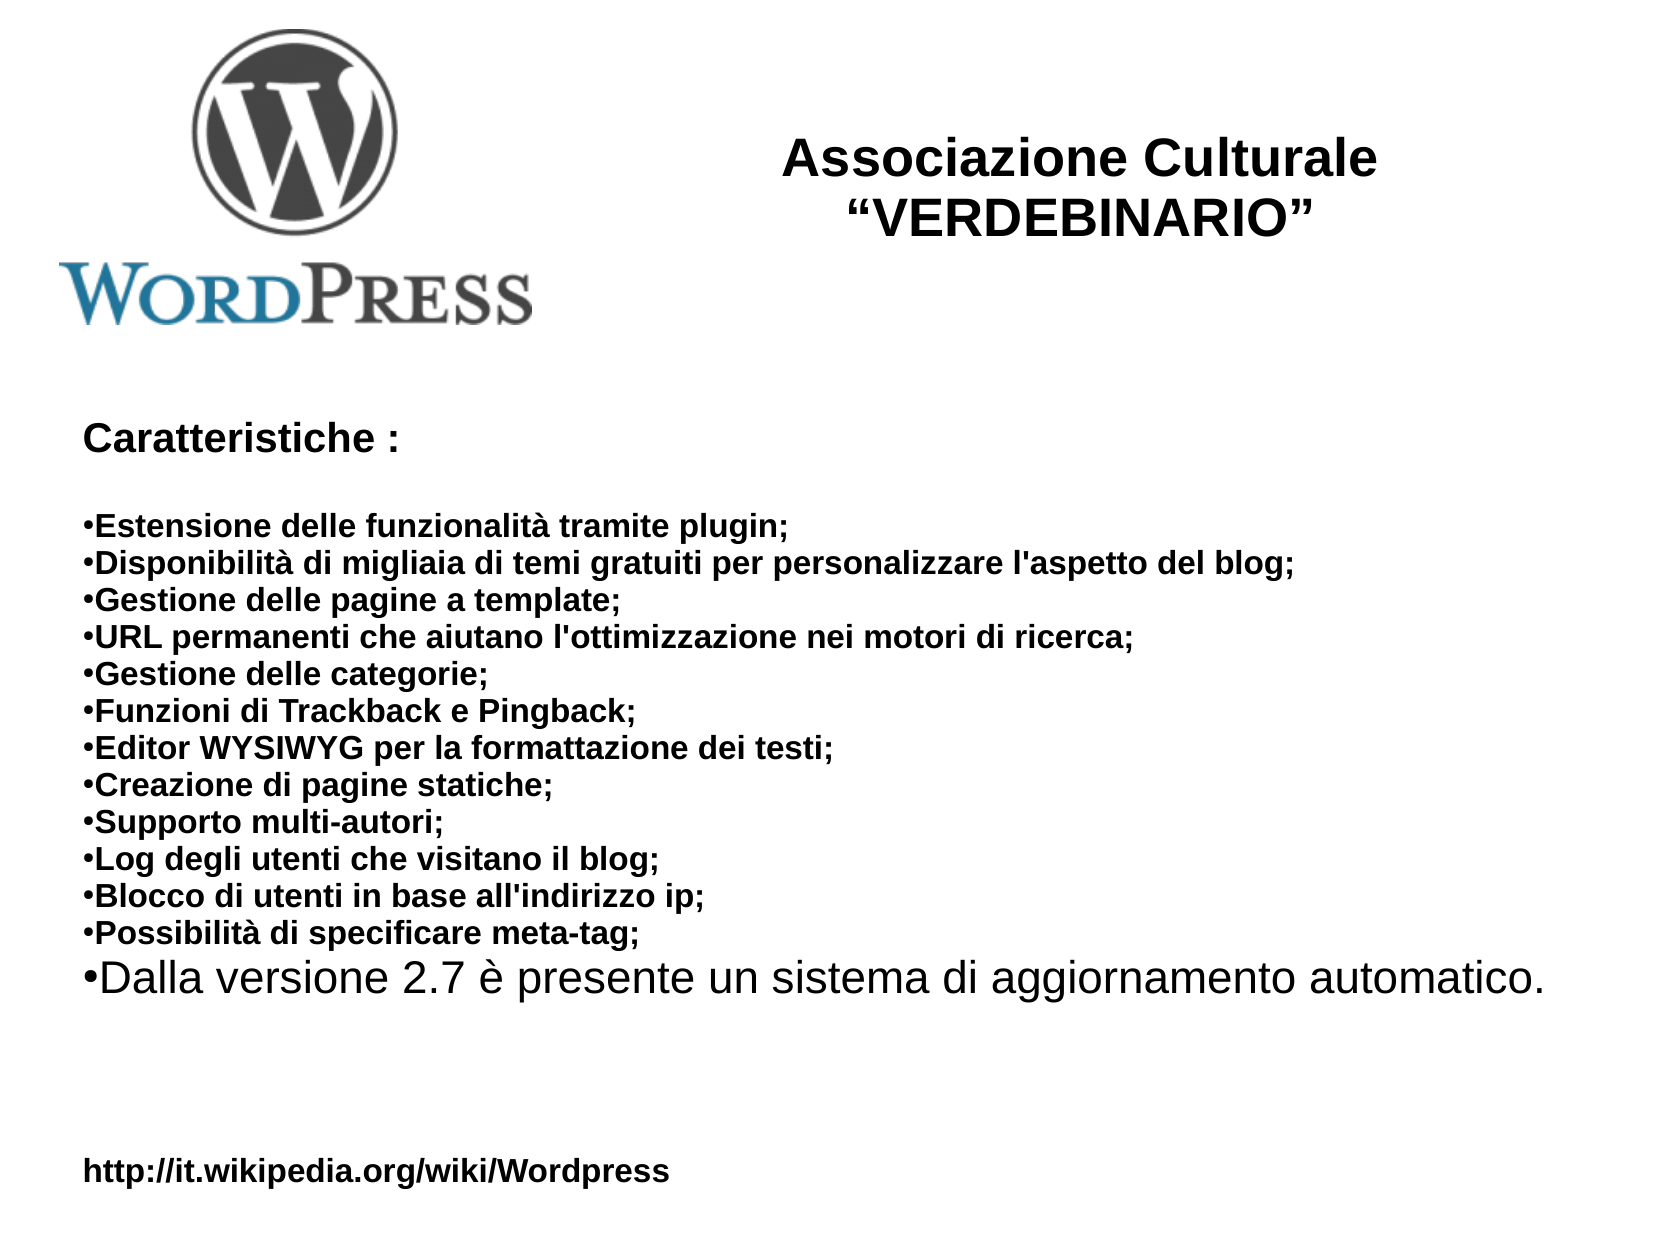

# Associazione Culturale “VERDEBINARIO”
Caratteristiche :
Estensione delle funzionalità tramite plugin;
Disponibilità di migliaia di temi gratuiti per personalizzare l'aspetto del blog;
Gestione delle pagine a template;
URL permanenti che aiutano l'ottimizzazione nei motori di ricerca;
Gestione delle categorie;
Funzioni di Trackback e Pingback;
Editor WYSIWYG per la formattazione dei testi;
Creazione di pagine statiche;
Supporto multi-autori;
Log degli utenti che visitano il blog;
Blocco di utenti in base all'indirizzo ip;
Possibilità di specificare meta-tag;
Dalla versione 2.7 è presente un sistema di aggiornamento automatico.
http://it.wikipedia.org/wiki/Wordpress